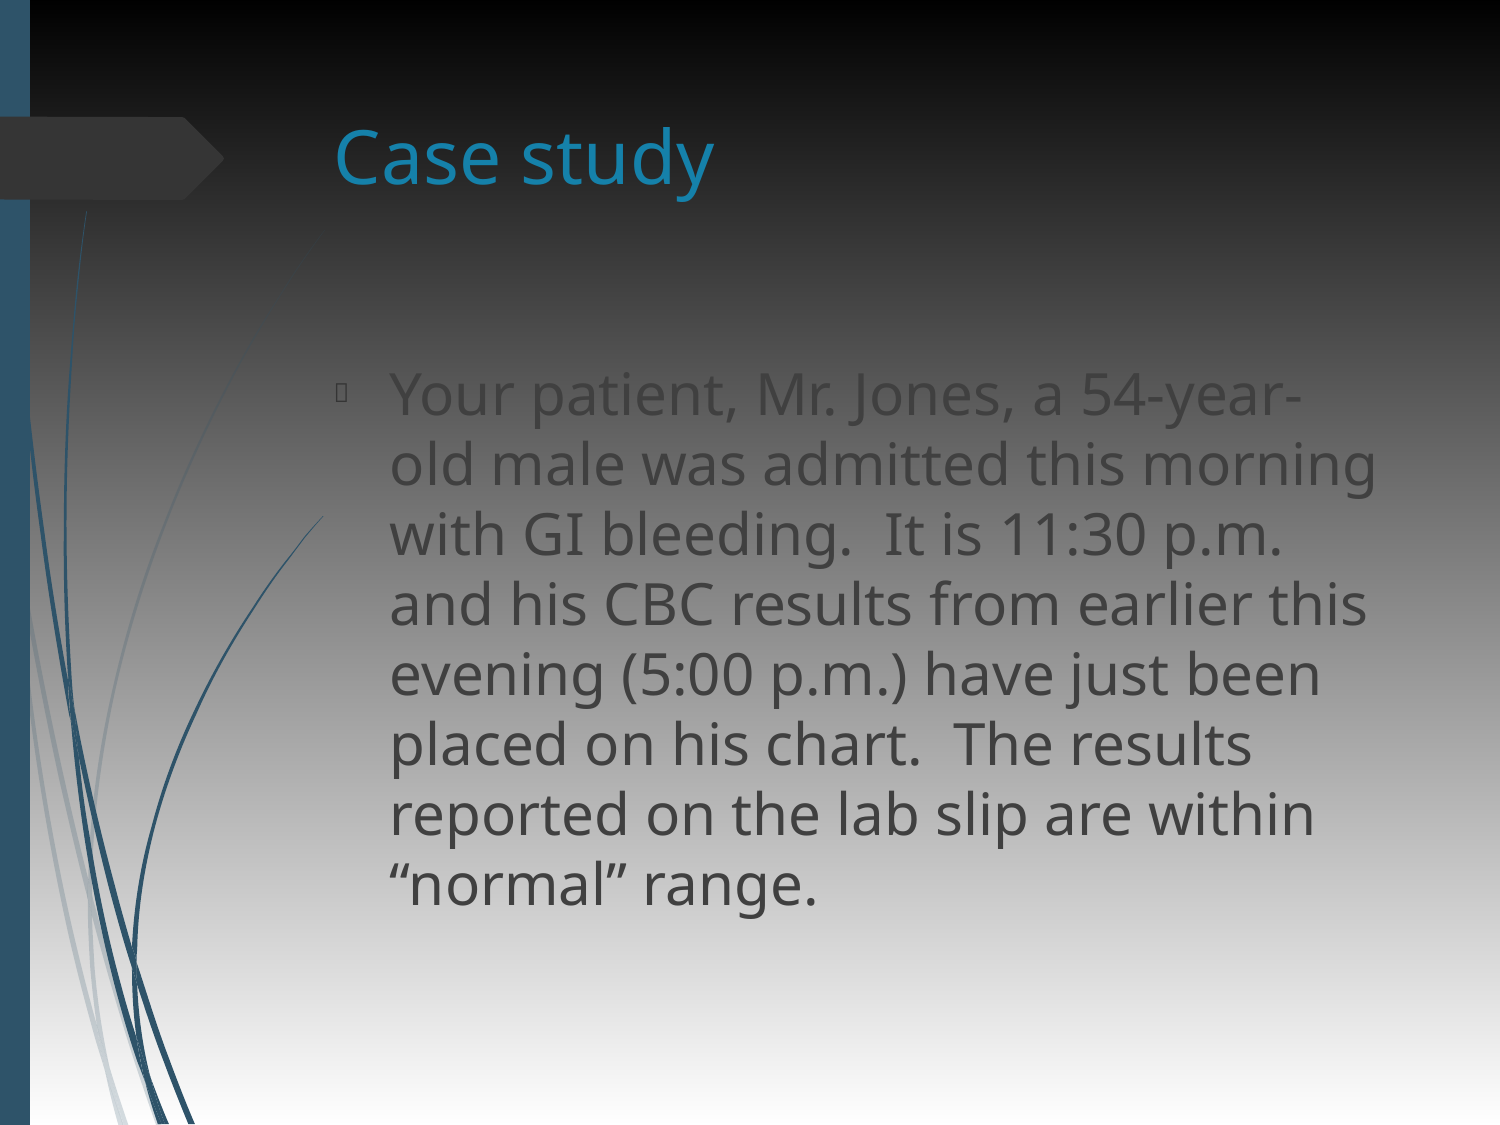

# Case study
Your patient, Mr. Jones, a 54-year-old male was admitted this morning with GI bleeding. It is 11:30 p.m. and his CBC results from earlier this evening (5:00 p.m.) have just been placed on his chart. The results reported on the lab slip are within “normal” range.